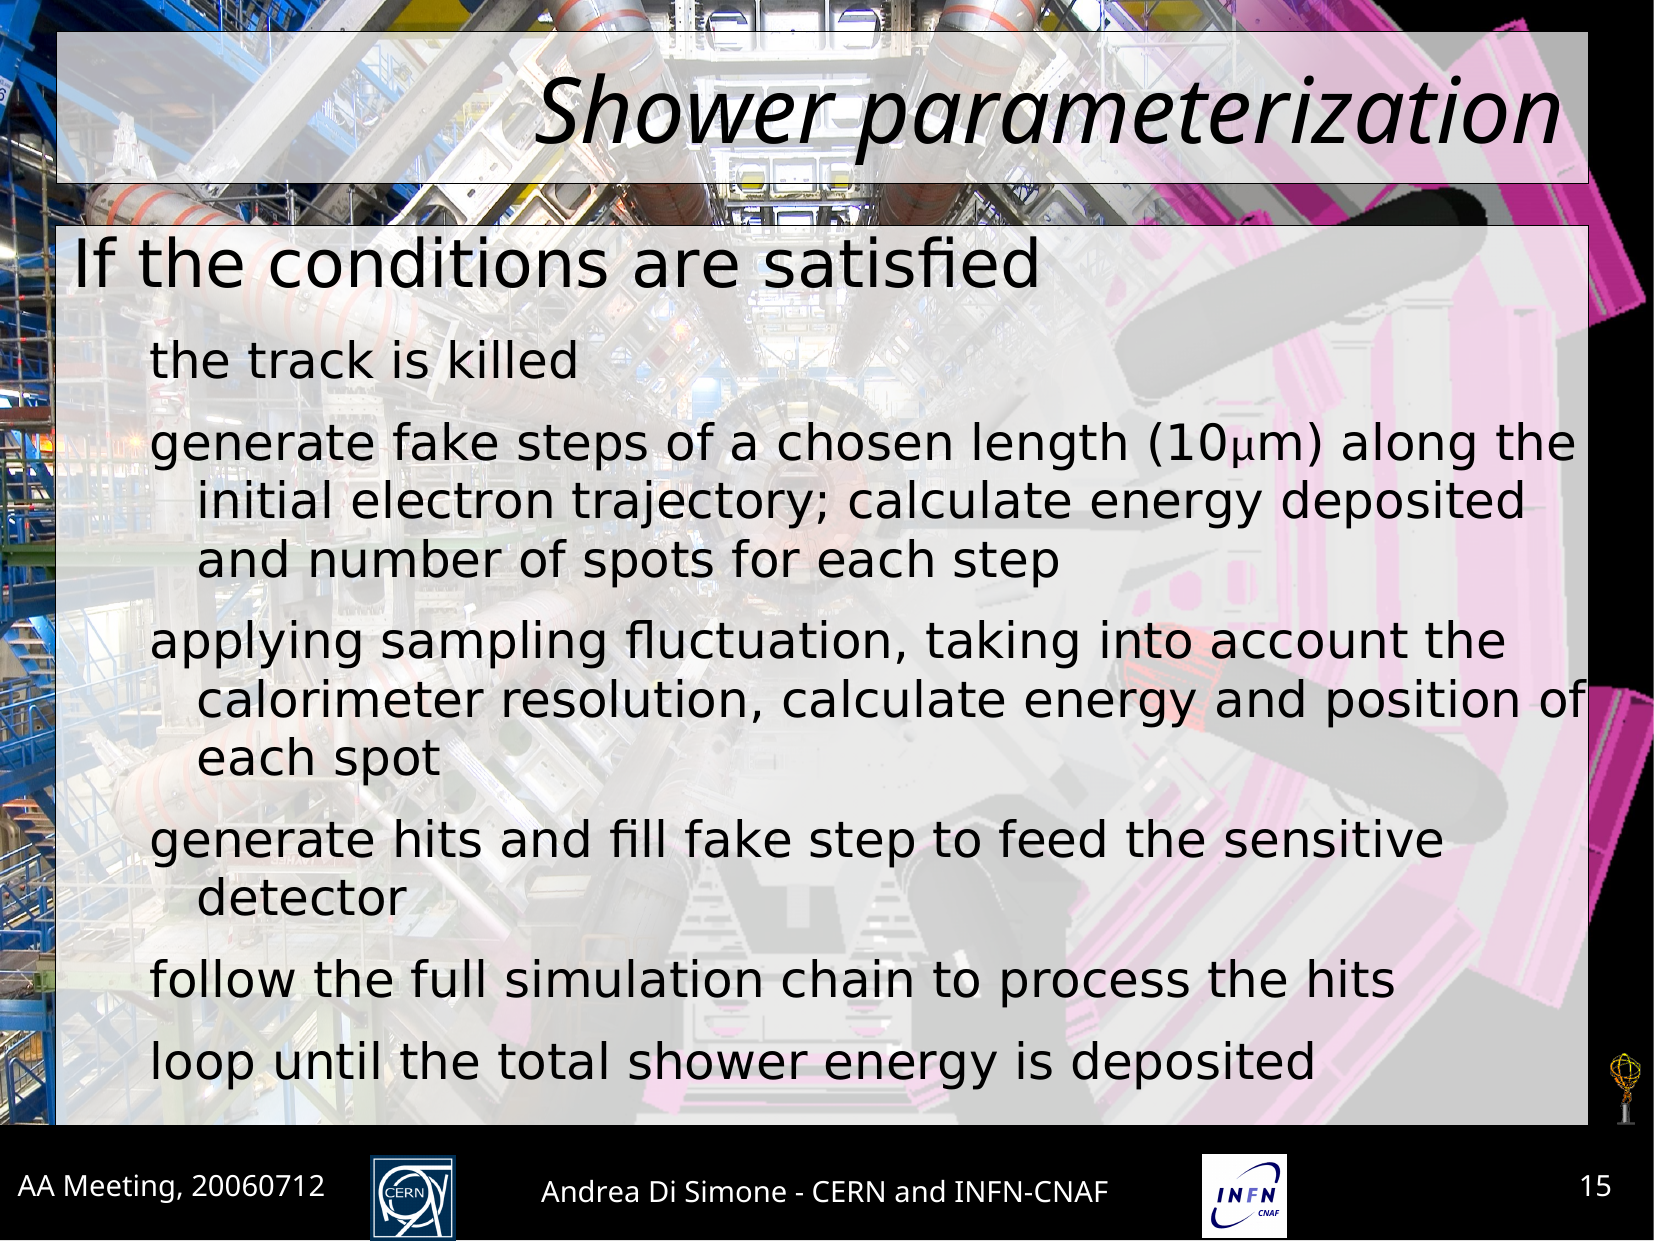

# Shower parameterization
If the conditions are satisfied
the track is killed
generate fake steps of a chosen length (10m) along the initial electron trajectory; calculate energy deposited and number of spots for each step
applying sampling fluctuation, taking into account the calorimeter resolution, calculate energy and position of each spot
generate hits and fill fake step to feed the sensitive detector
follow the full simulation chain to process the hits
loop until the total shower energy is deposited
AA Meeting, 20060712
15
Andrea Di Simone - CERN and INFN-CNAF